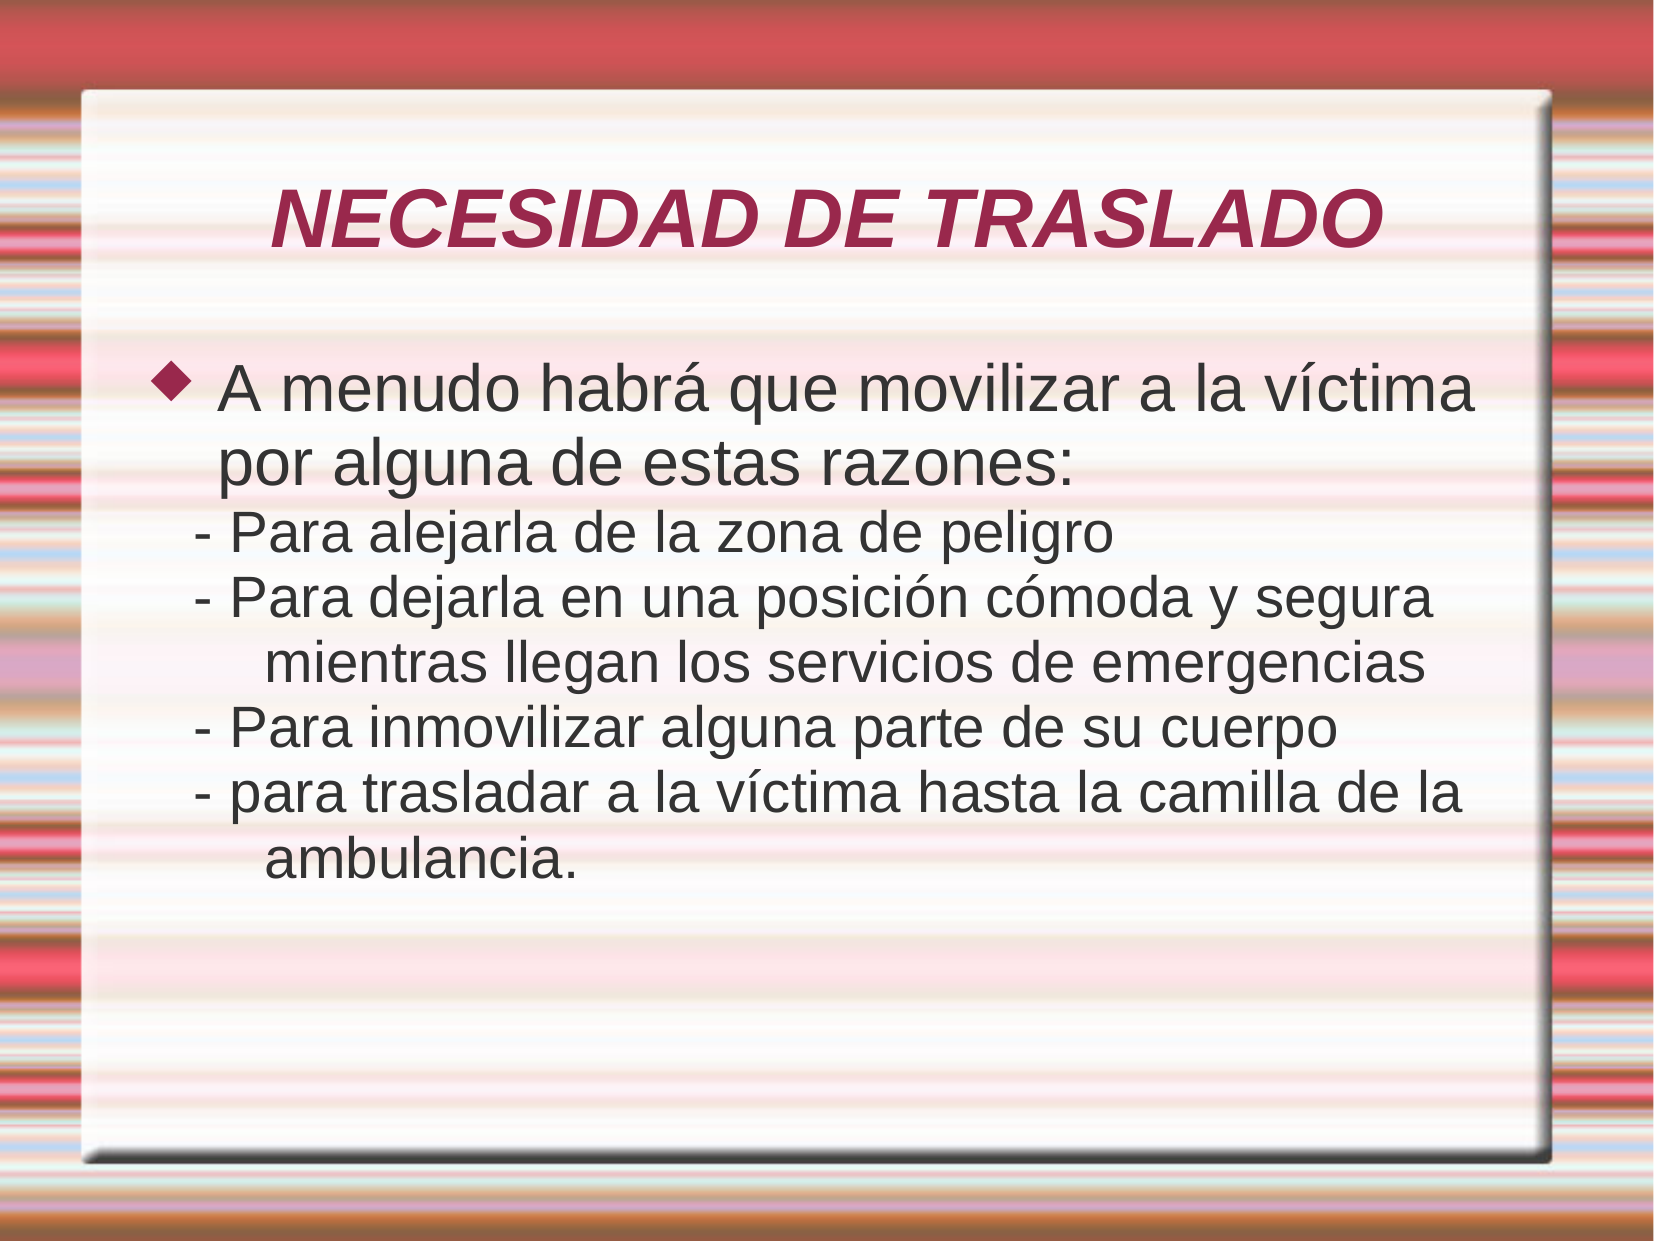

# NECESIDAD DE TRASLADO
A menudo habrá que movilizar a la víctima por alguna de estas razones:
- Para alejarla de la zona de peligro
- Para dejarla en una posición cómoda y segura mientras llegan los servicios de emergencias
- Para inmovilizar alguna parte de su cuerpo
- para trasladar a la víctima hasta la camilla de la ambulancia.